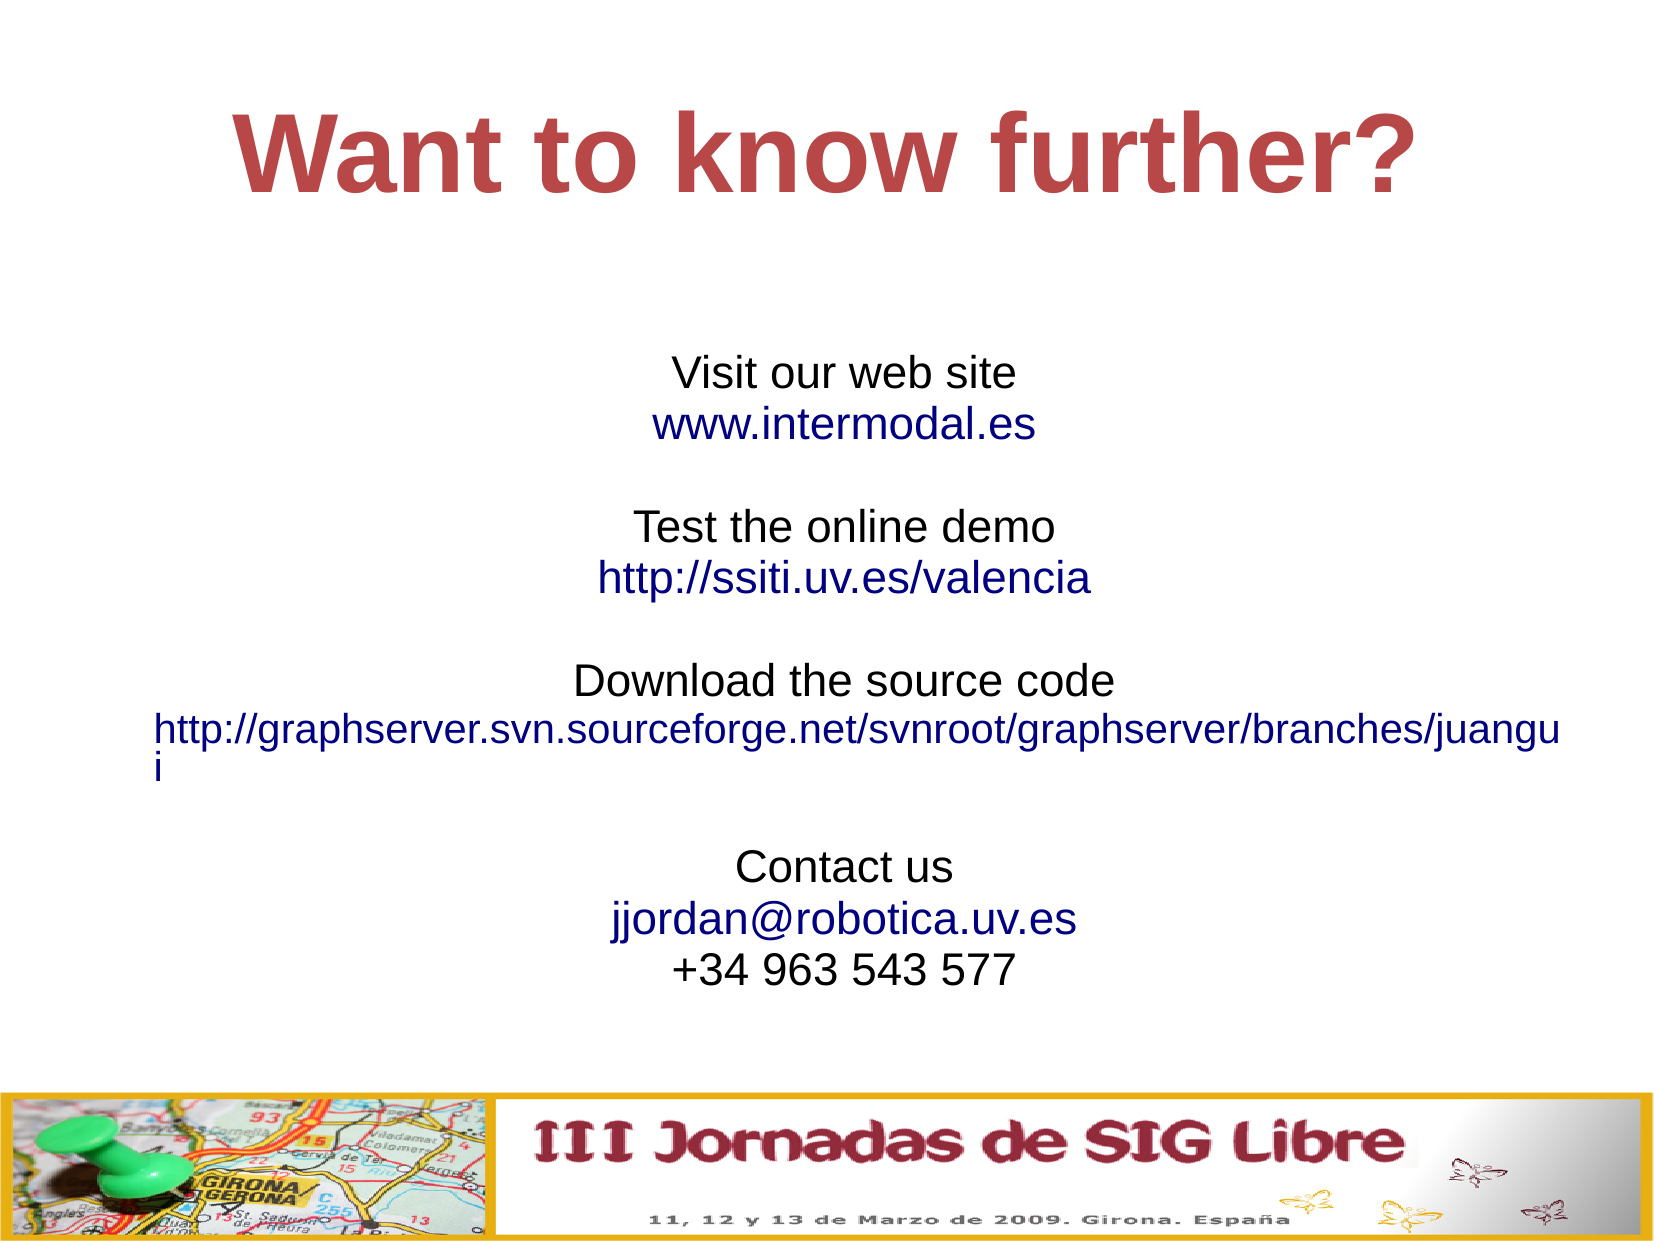

# Want to know further?
Visit our web site
www.intermodal.es
Test the online demo
http://ssiti.uv.es/valencia
Download the source codehttp://graphserver.svn.sourceforge.net/svnroot/graphserver/branches/juangui
Contact us
jjordan@robotica.uv.es
+34 963 543 577